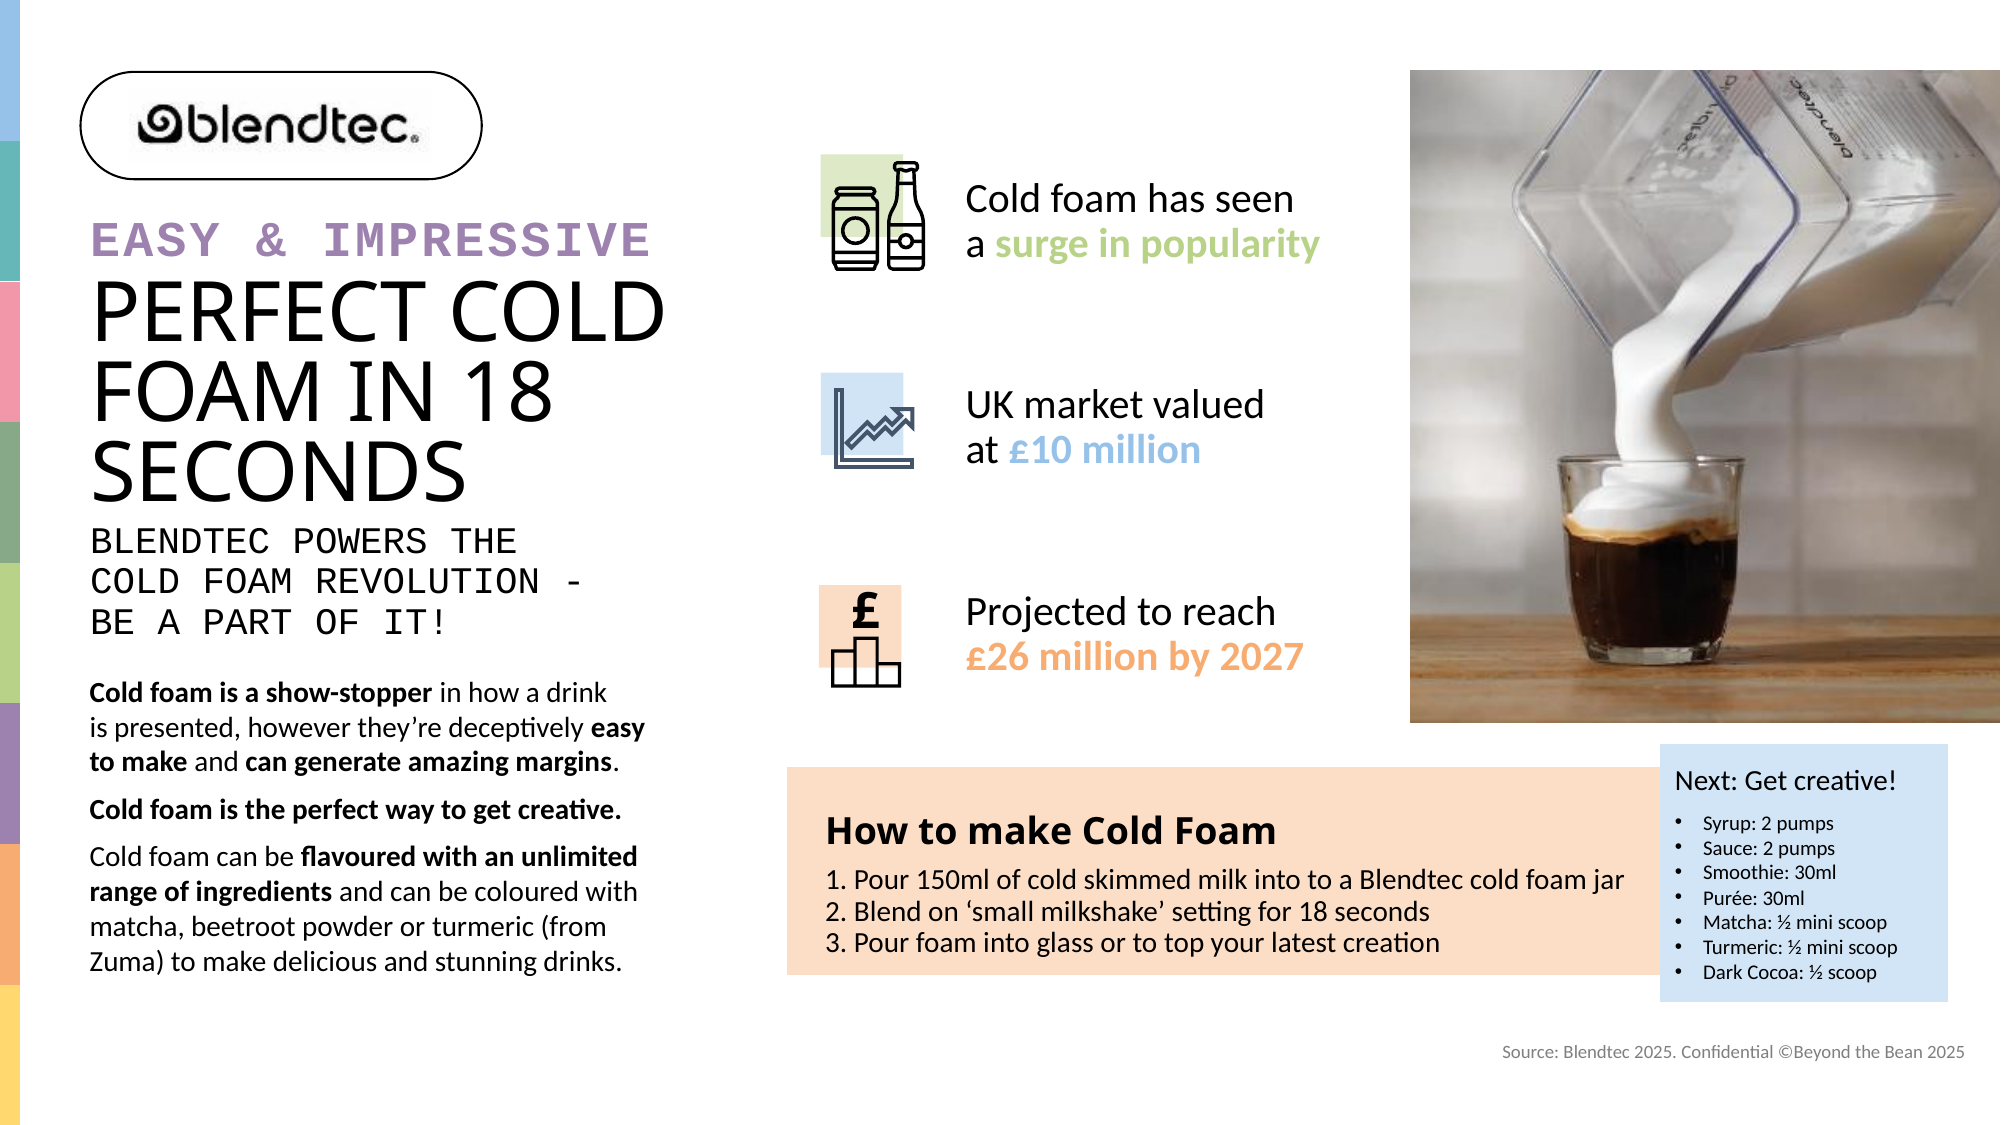

Cold foam has seen
a surge in popularity
PERFECT COLD FOAM in 18 seconds
EASY & IMPRESSIVE
UK market valued
at £10 million
Blendtec powers the Cold Foam revolution - be a part of it!
£
Projected to reach
£26 million by 2027
Cold foam is a show-stopper in how a drink
is presented, however they’re deceptively easy to make and can generate amazing margins.
Cold foam is the perfect way to get creative.
Cold foam can be flavoured with an unlimited range of ingredients and can be coloured with matcha, beetroot powder or turmeric (from Zuma) to make delicious and stunning drinks.
Next: Get creative!
Syrup: 2 pumps
Sauce: 2 pumps
Smoothie: 30ml
Purée: 30ml
Matcha: ½ mini scoop
Turmeric: ½ mini scoop
Dark Cocoa: ½ scoop
How to make Cold Foam
1. Pour 150ml of cold skimmed milk into to a Blendtec cold foam jar
2. Blend on ‘small milkshake’ setting for 18 seconds
3. Pour foam into glass or to top your latest creation
Source: Blendtec 2025. Confidential ©Beyond the Bean 2025